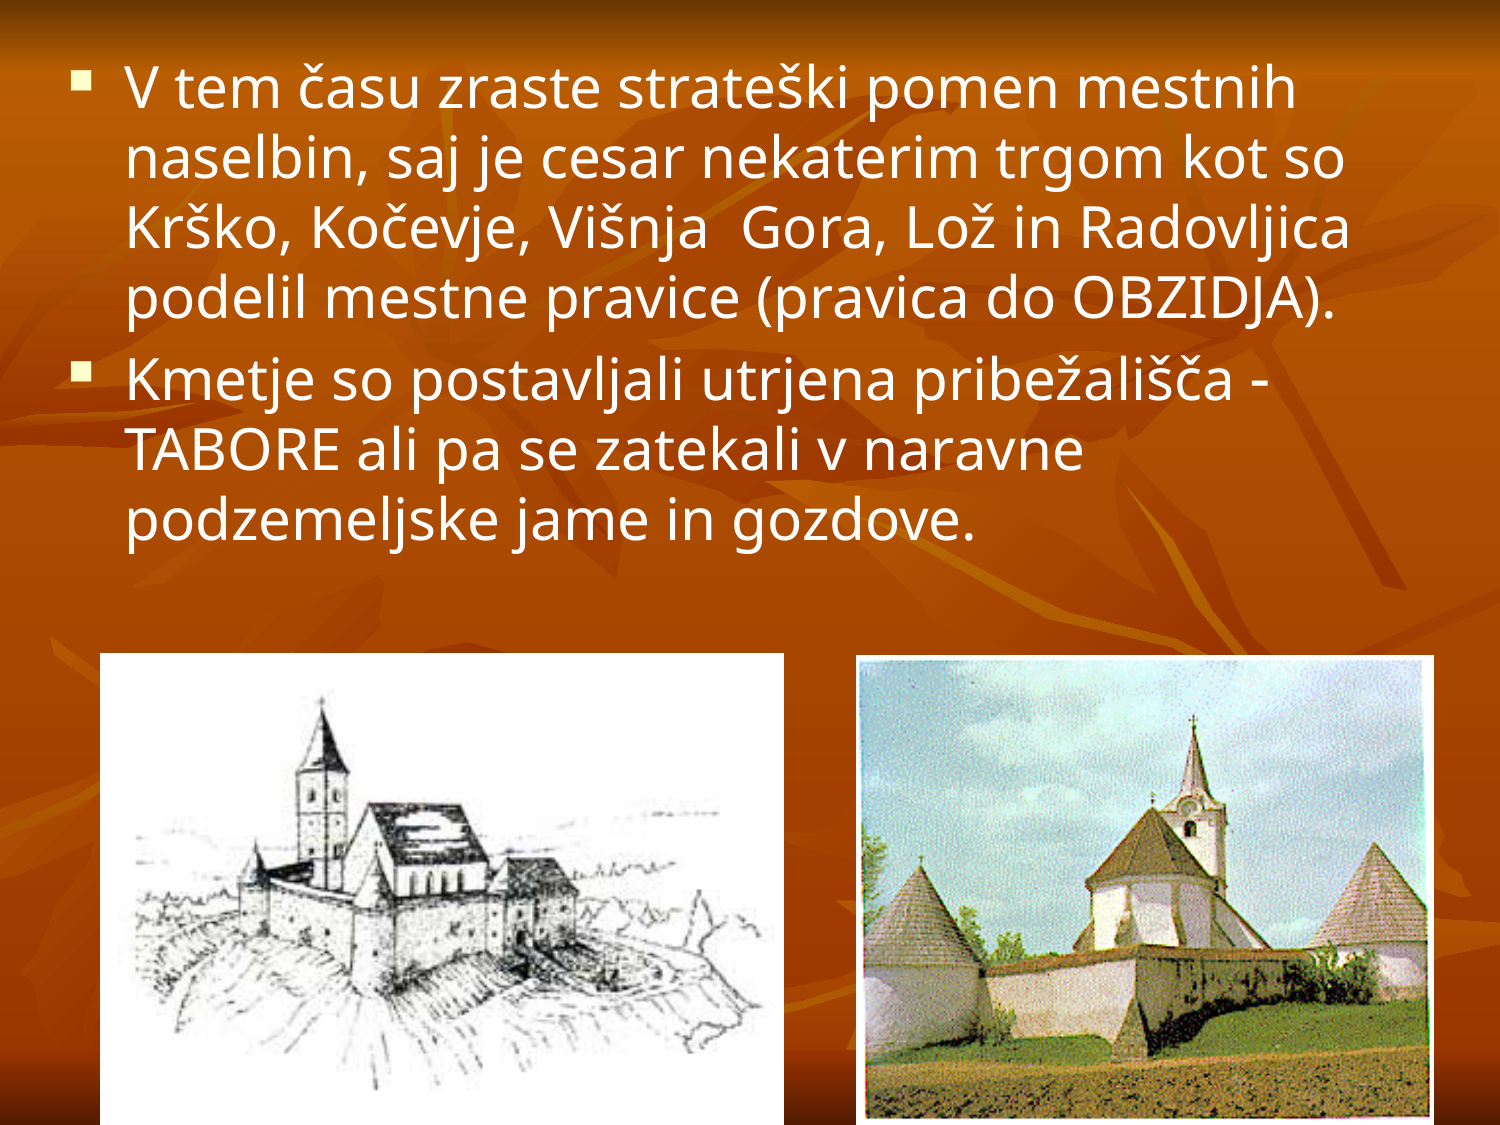

V tem času zraste strateški pomen mestnih naselbin, saj je cesar nekaterim trgom kot so Krško, Kočevje, Višnja Gora, Lož in Radovljica podelil mestne pravice (pravica do OBZIDJA).
Kmetje so postavljali utrjena pribežališča  TABORE ali pa se zatekali v naravne podzemeljske jame in gozdove.
#